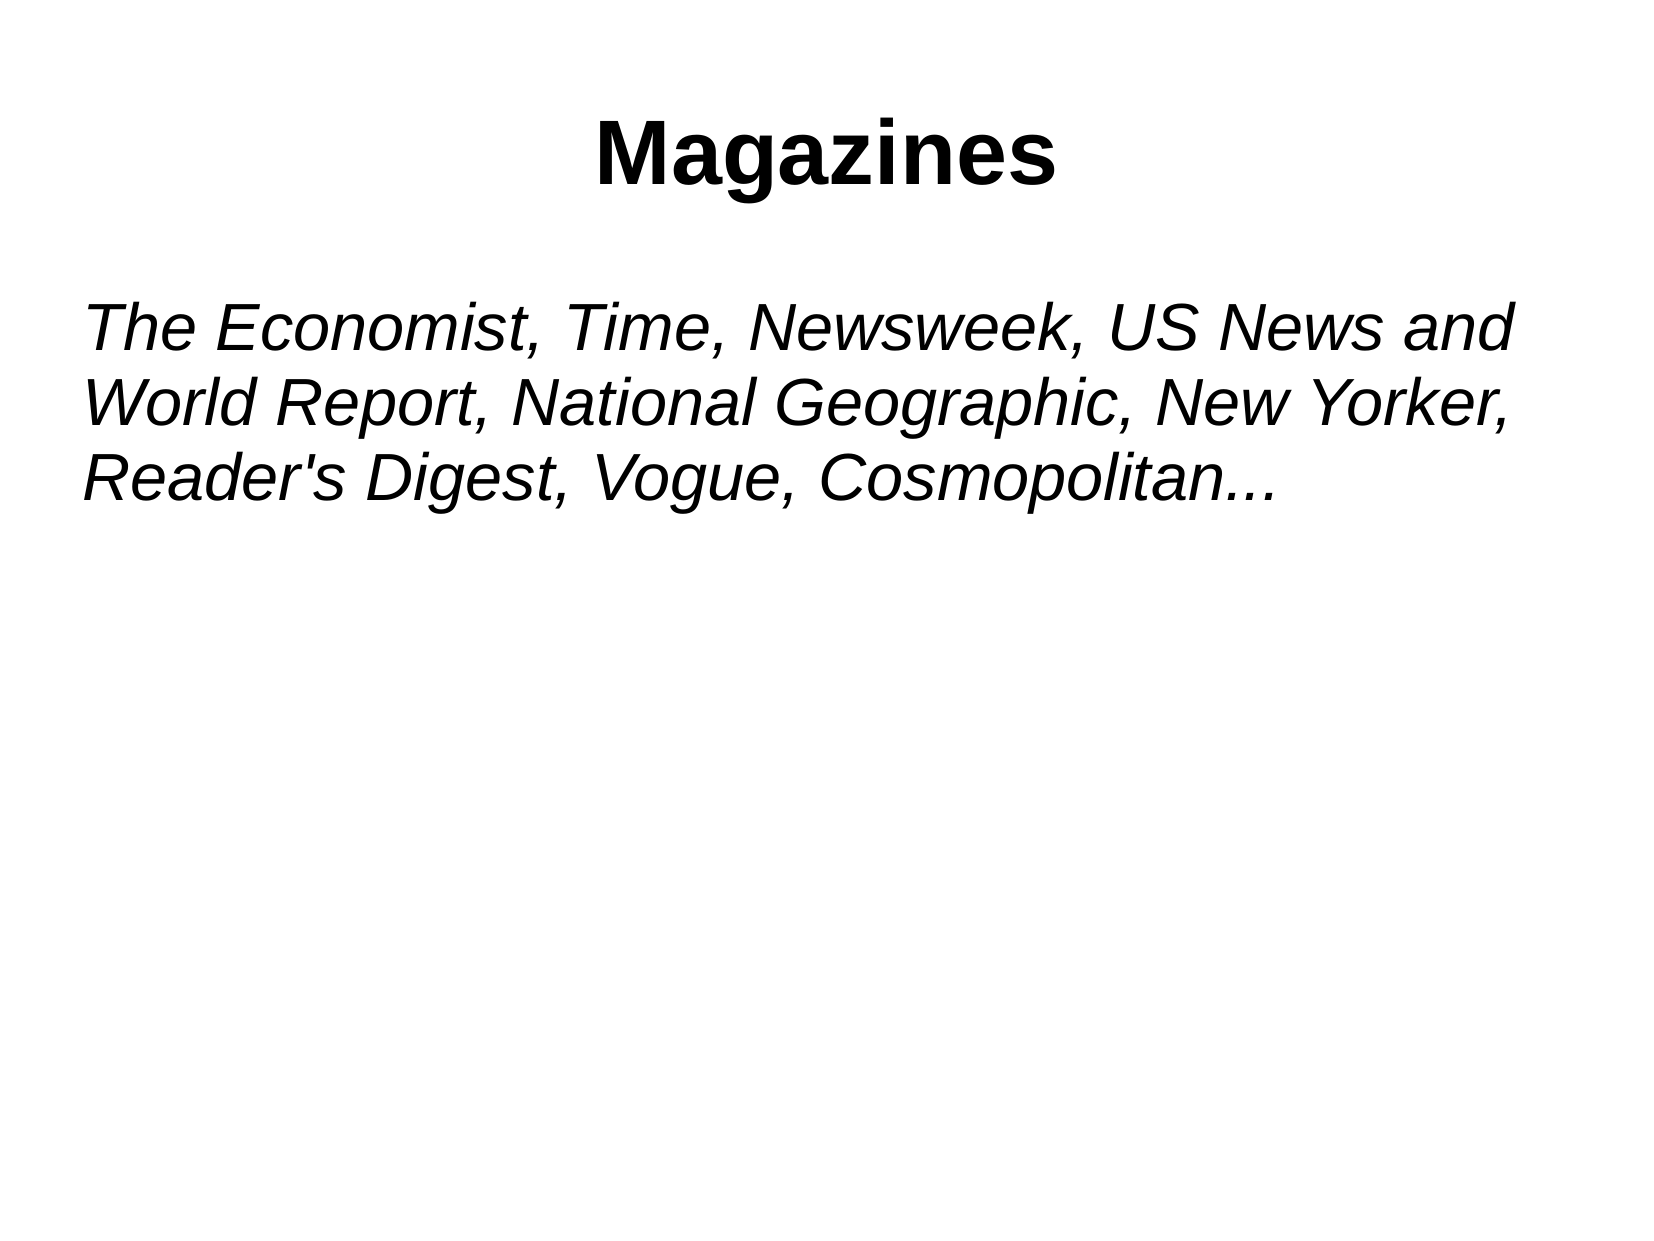

# Magazines
The Economist, Time, Newsweek, US News and World Report, National Geographic, New Yorker, Reader's Digest, Vogue, Cosmopolitan...